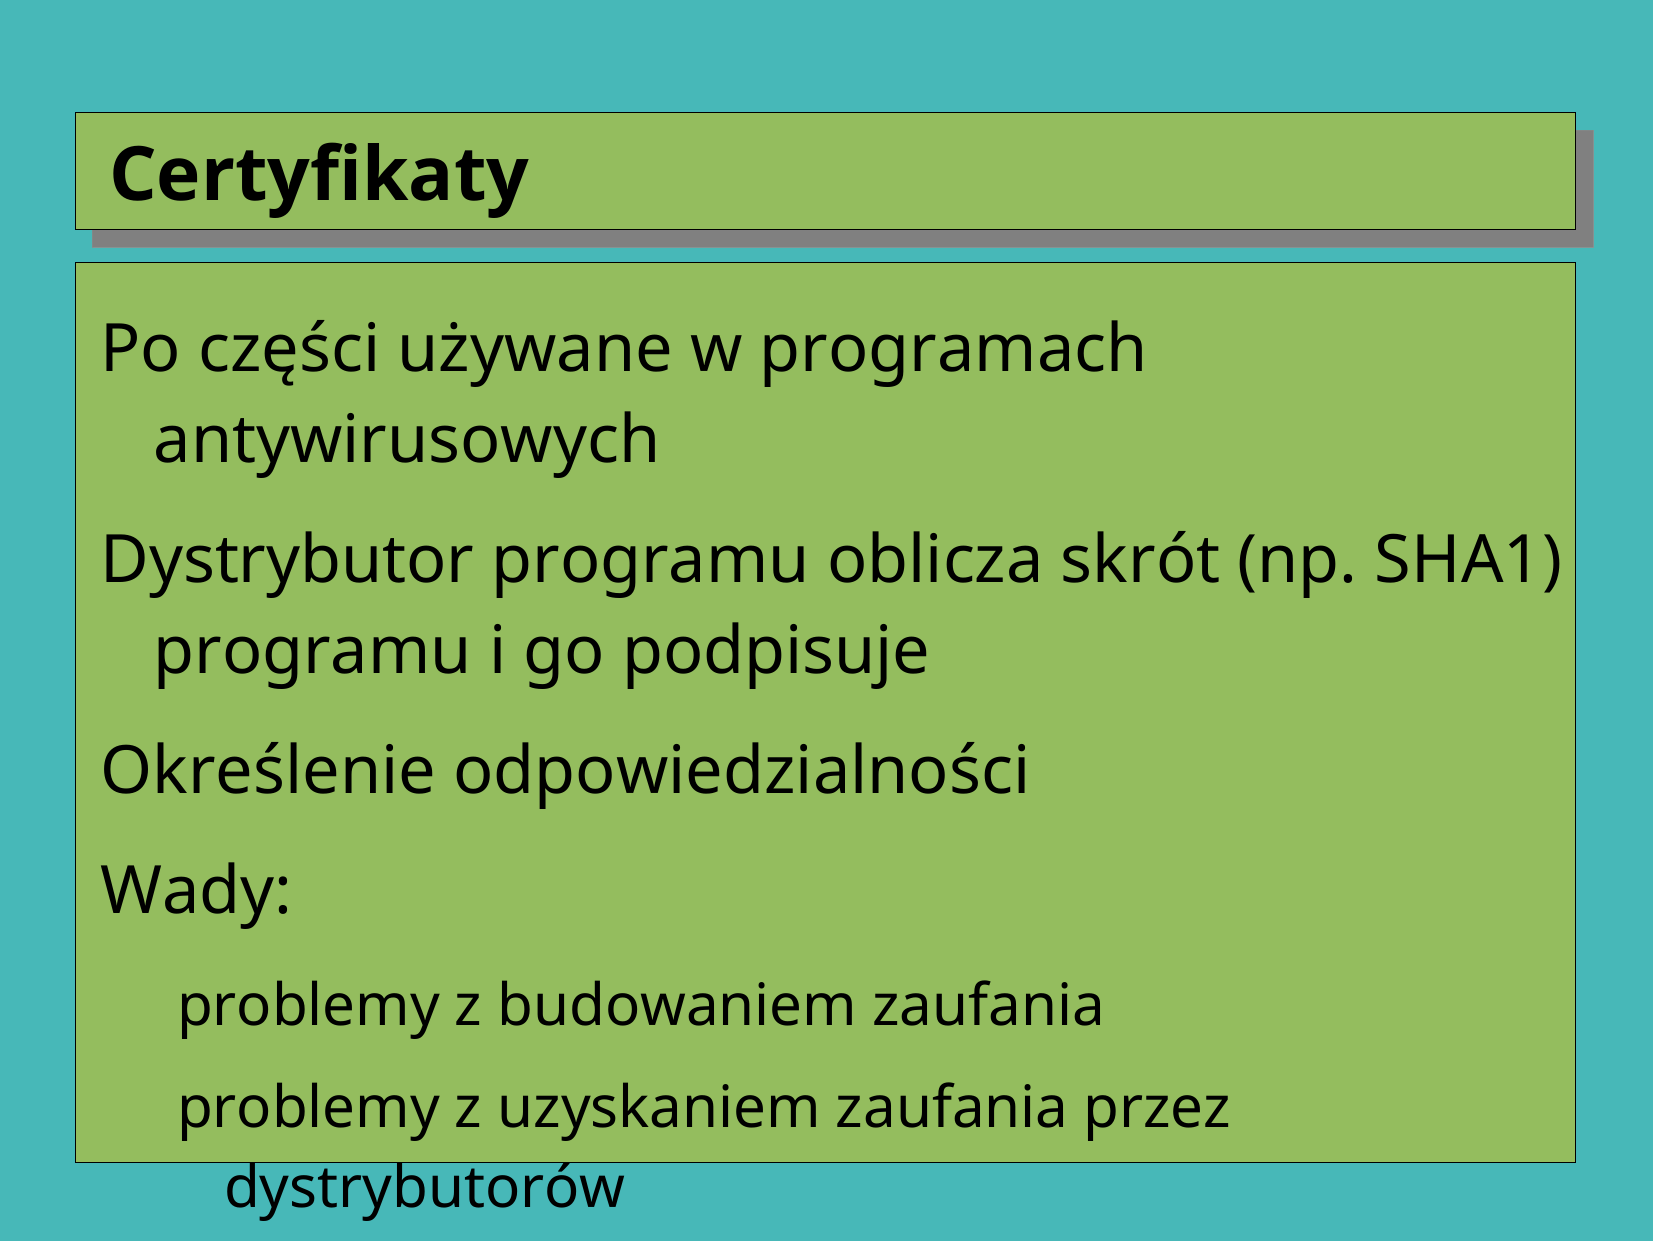

Certyfikaty
# Po części używane w programach antywirusowych
Dystrybutor programu oblicza skrót (np. SHA1) programu i go podpisuje
Określenie odpowiedzialności
Wady:
problemy z budowaniem zaufania
problemy z uzyskaniem zaufania przez dystrybutorów